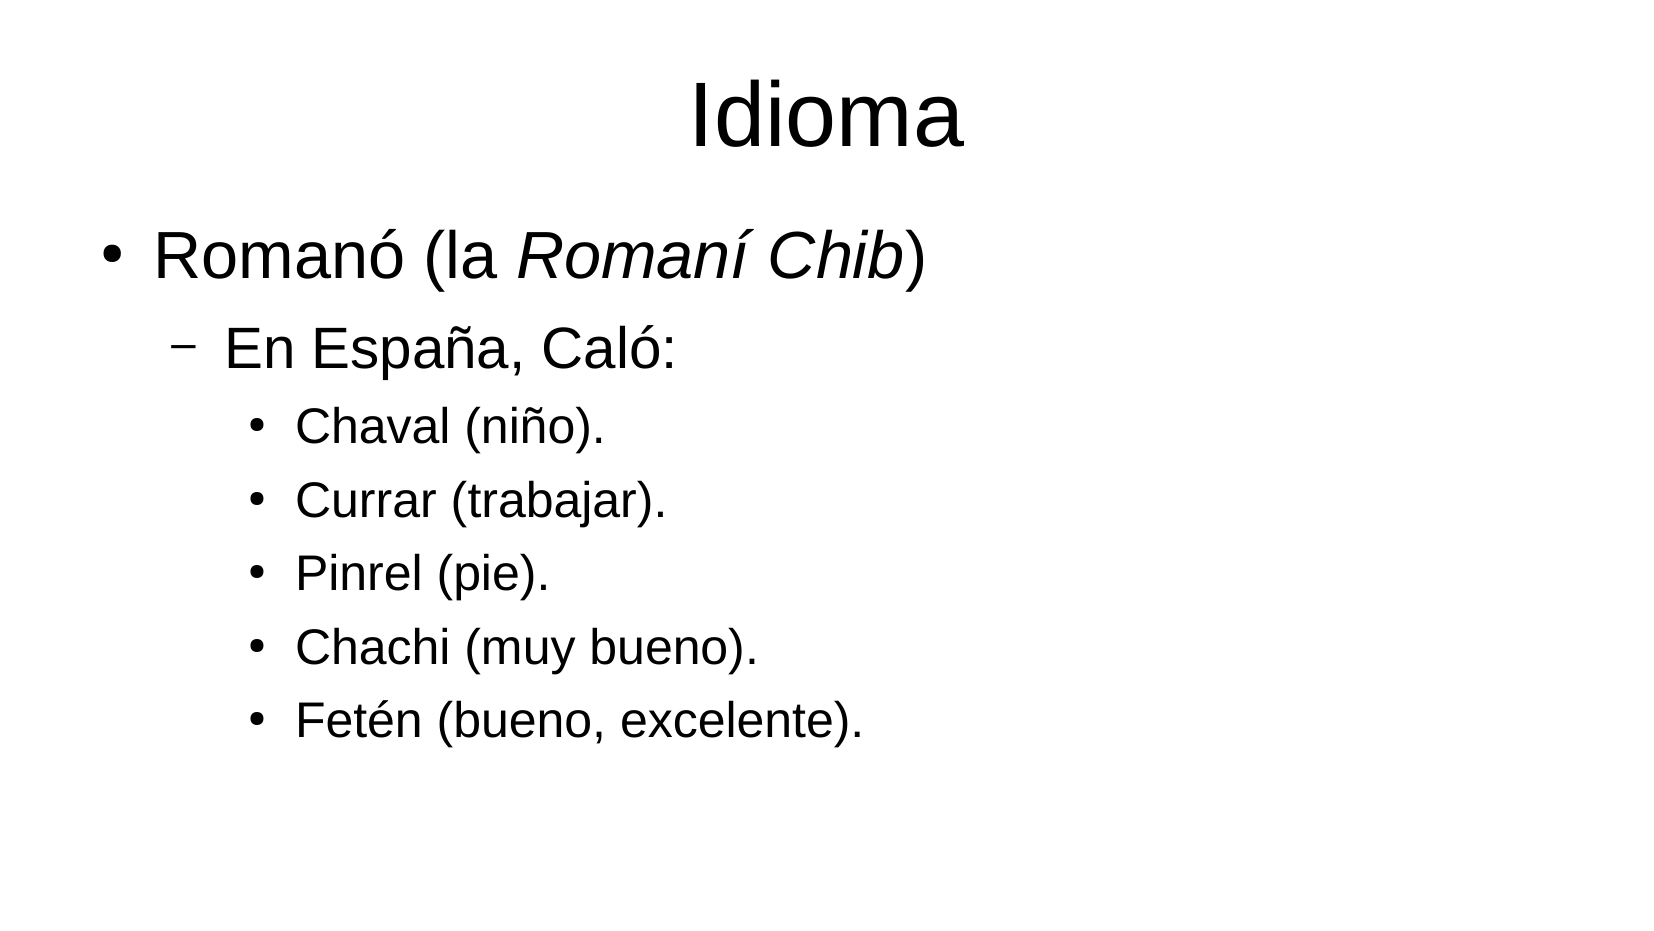

# Idioma
Romanó (la Romaní Chib)
En España, Caló:
Chaval (niño).
Currar (trabajar).
Pinrel (pie).
Chachi (muy bueno).
Fetén (bueno, excelente).